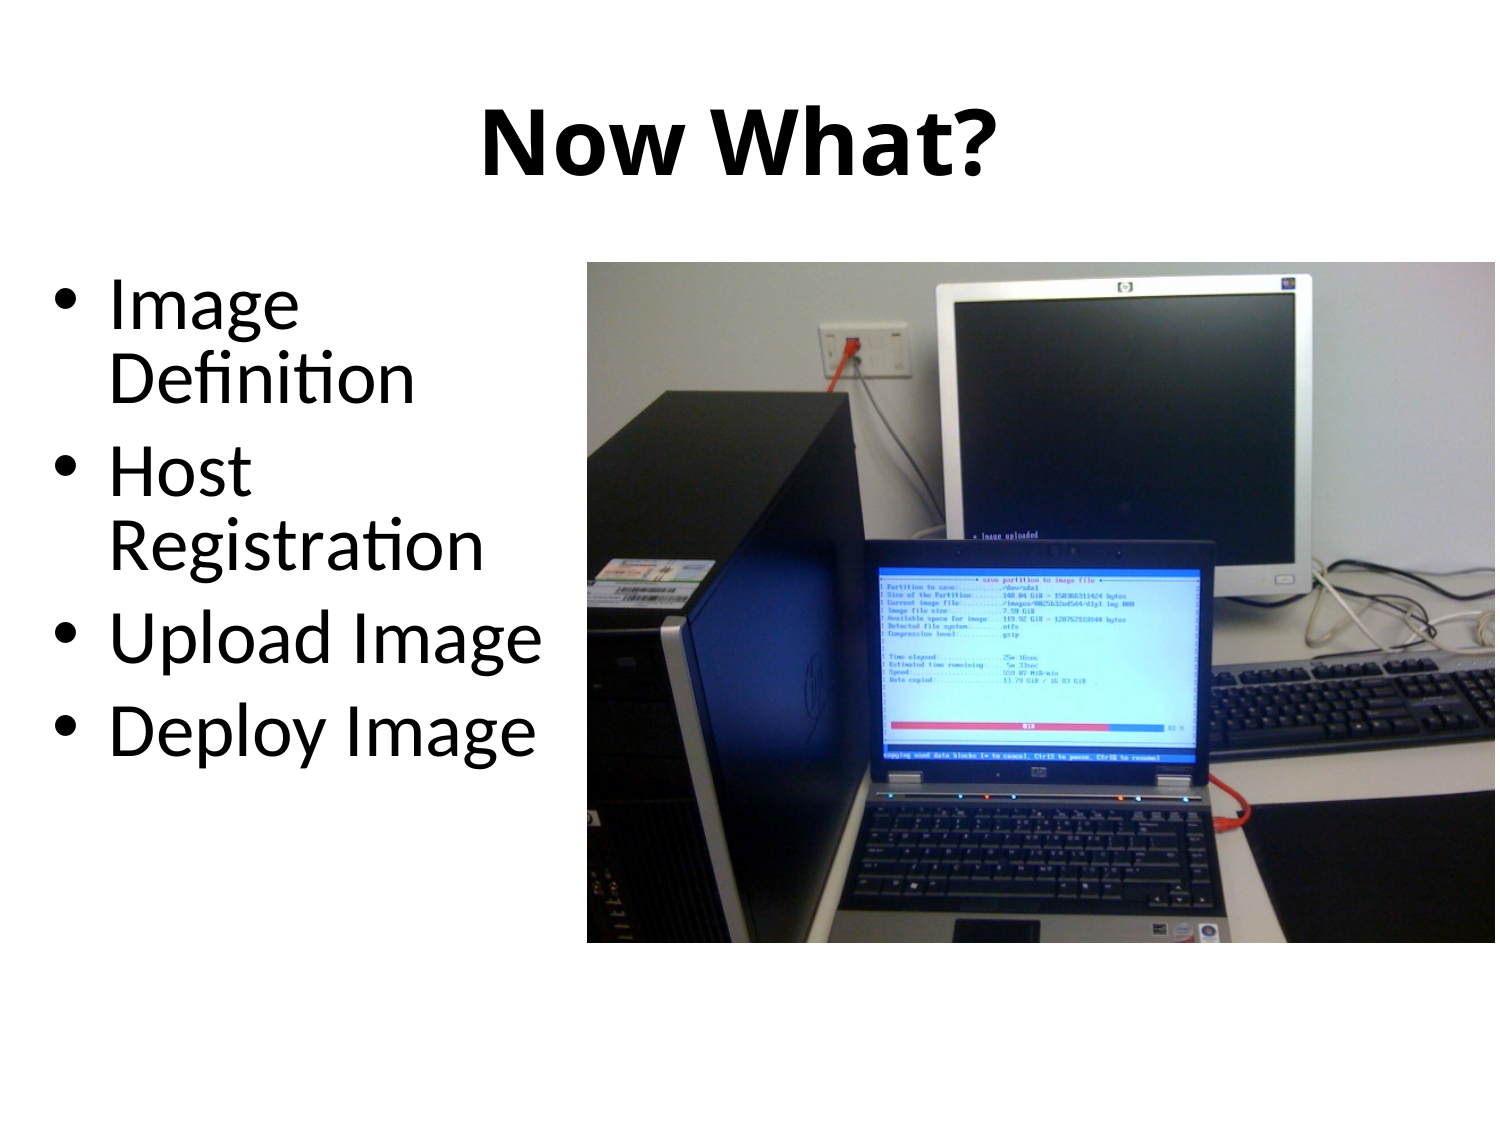

# Now What?
Image Definition
Host Registration
Upload Image
Deploy Image